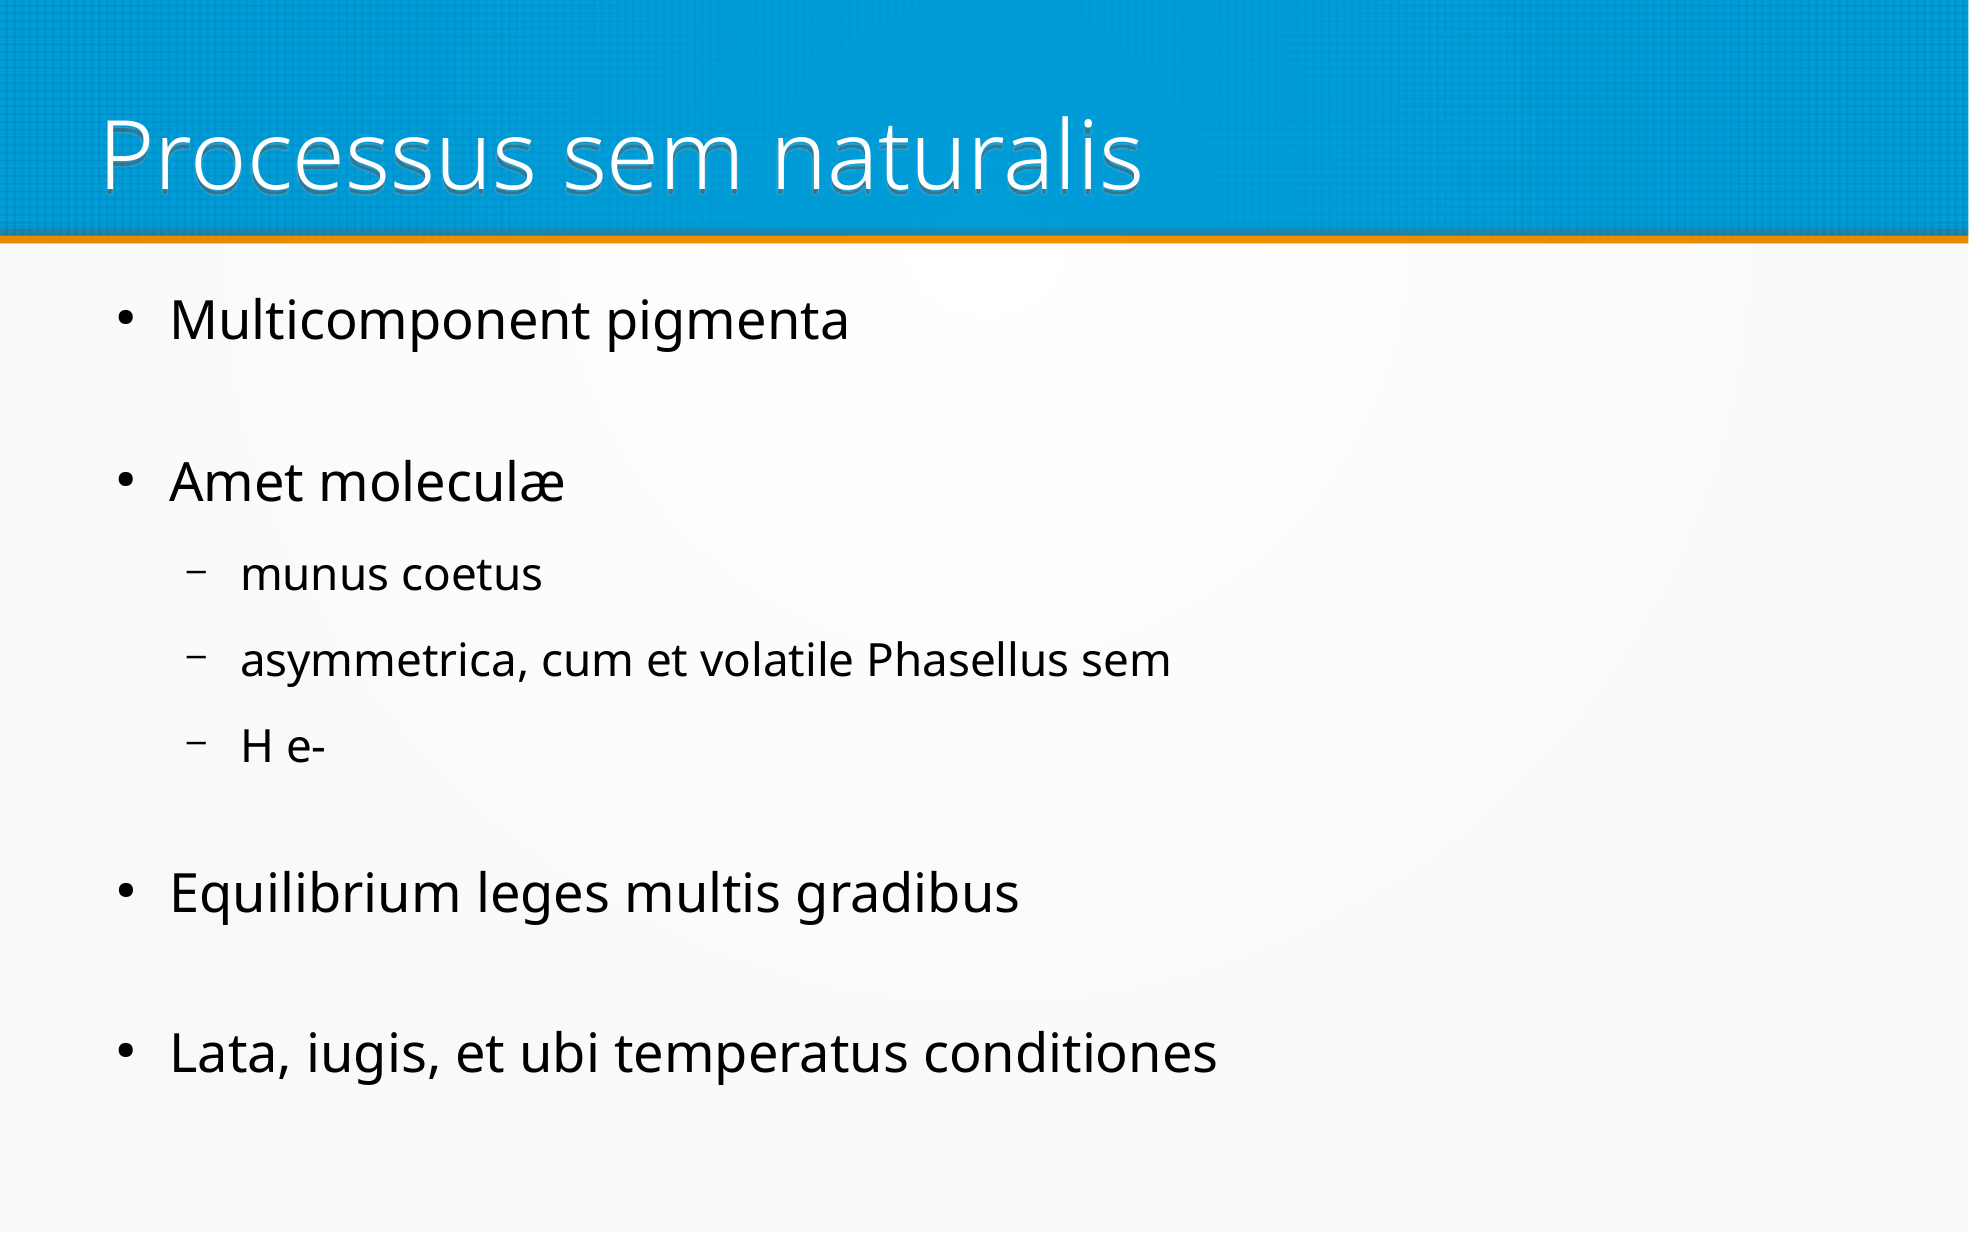

# Processus sem naturalis
Multicomponent pigmenta
Amet moleculæ
munus coetus
asymmetrica, cum et volatile Phasellus sem
H e-
Equilibrium leges multis gradibus
Lata, iugis, et ubi temperatus conditiones